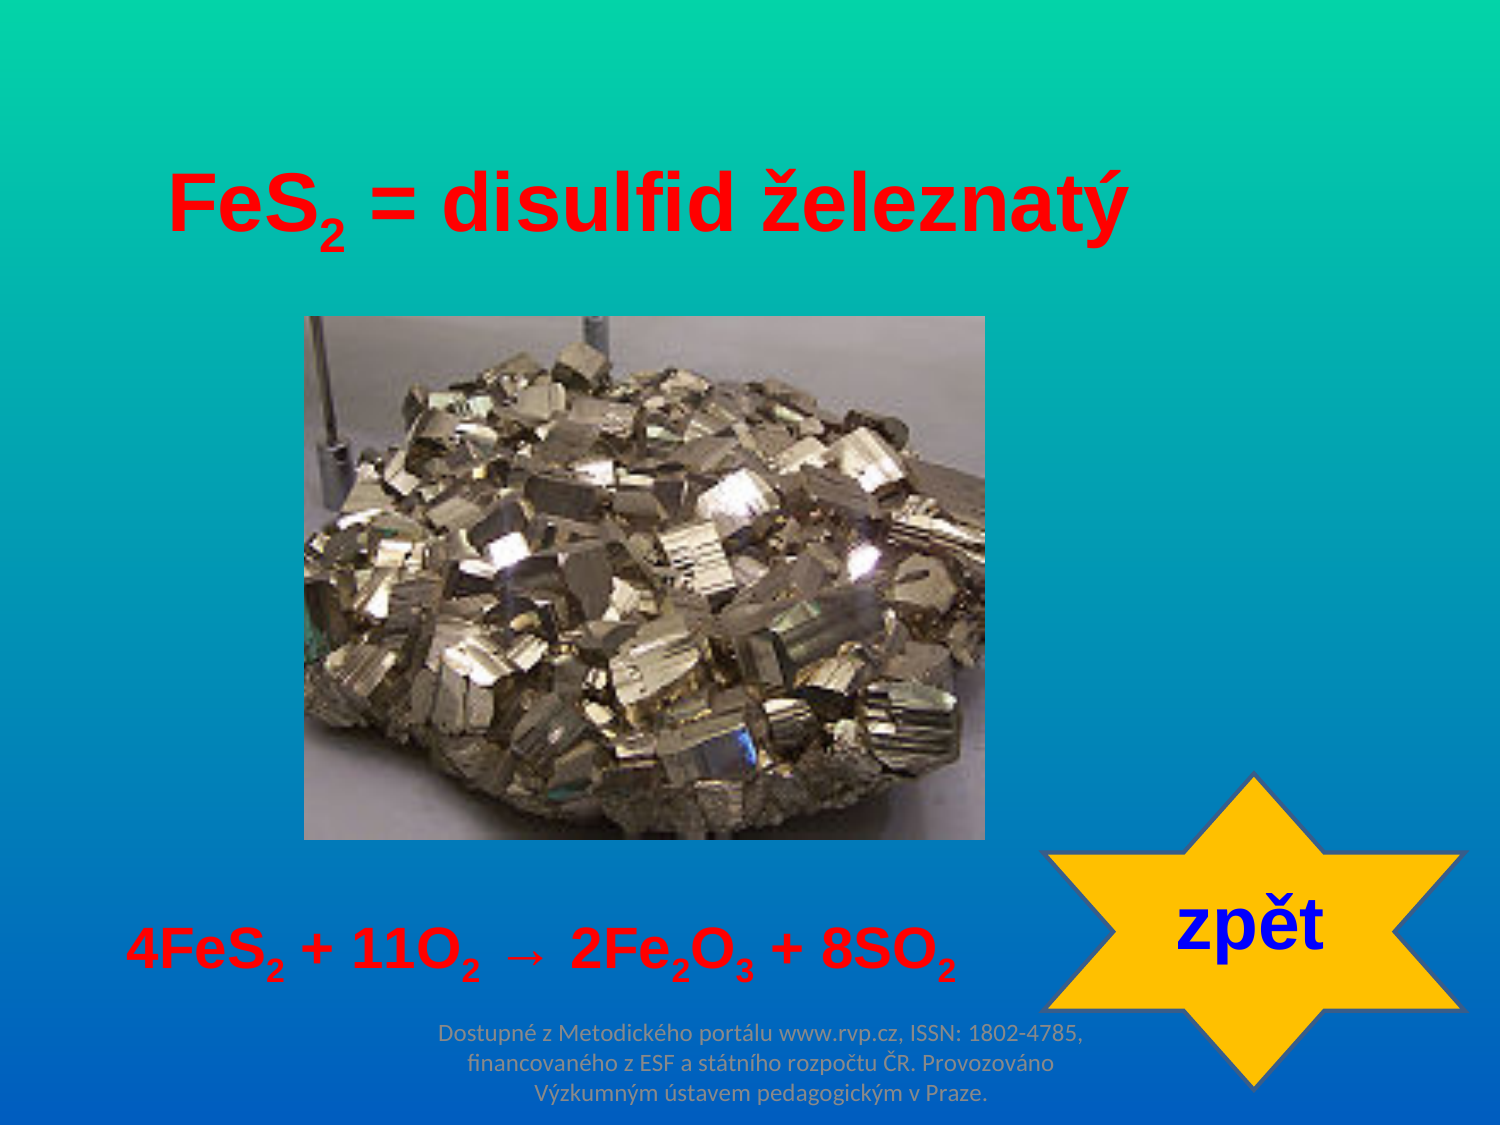

FeS2 = disulfid železnatý
zpět
4FeS2 + 11O2 → 2Fe2O3 + 8SO2
Dostupné z Metodického portálu www.rvp.cz, ISSN: 1802-4785, financovaného z ESF a státního rozpočtu ČR. Provozováno Výzkumným ústavem pedagogickým v Praze.